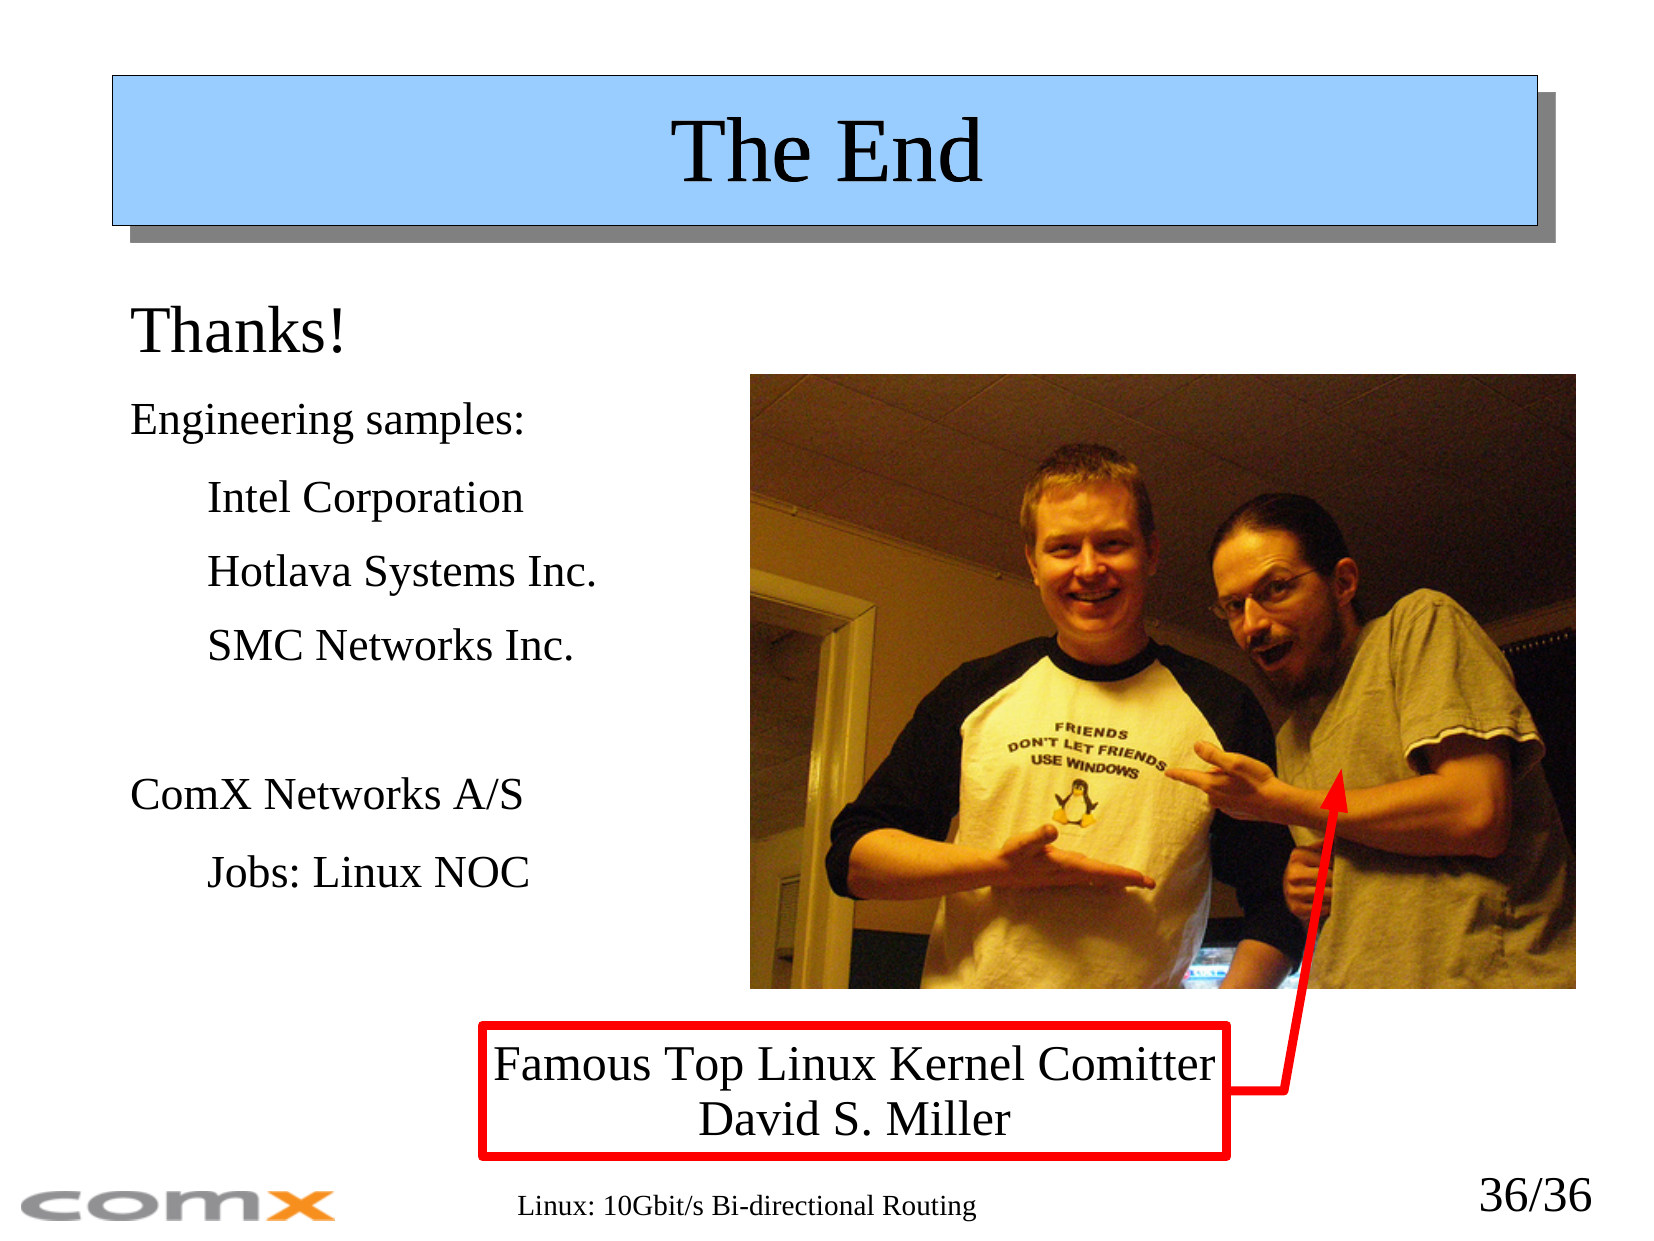

# The End
Thanks!
Engineering samples:
Intel Corporation
Hotlava Systems Inc.
SMC Networks Inc.
ComX Networks A/S
Jobs: Linux NOC